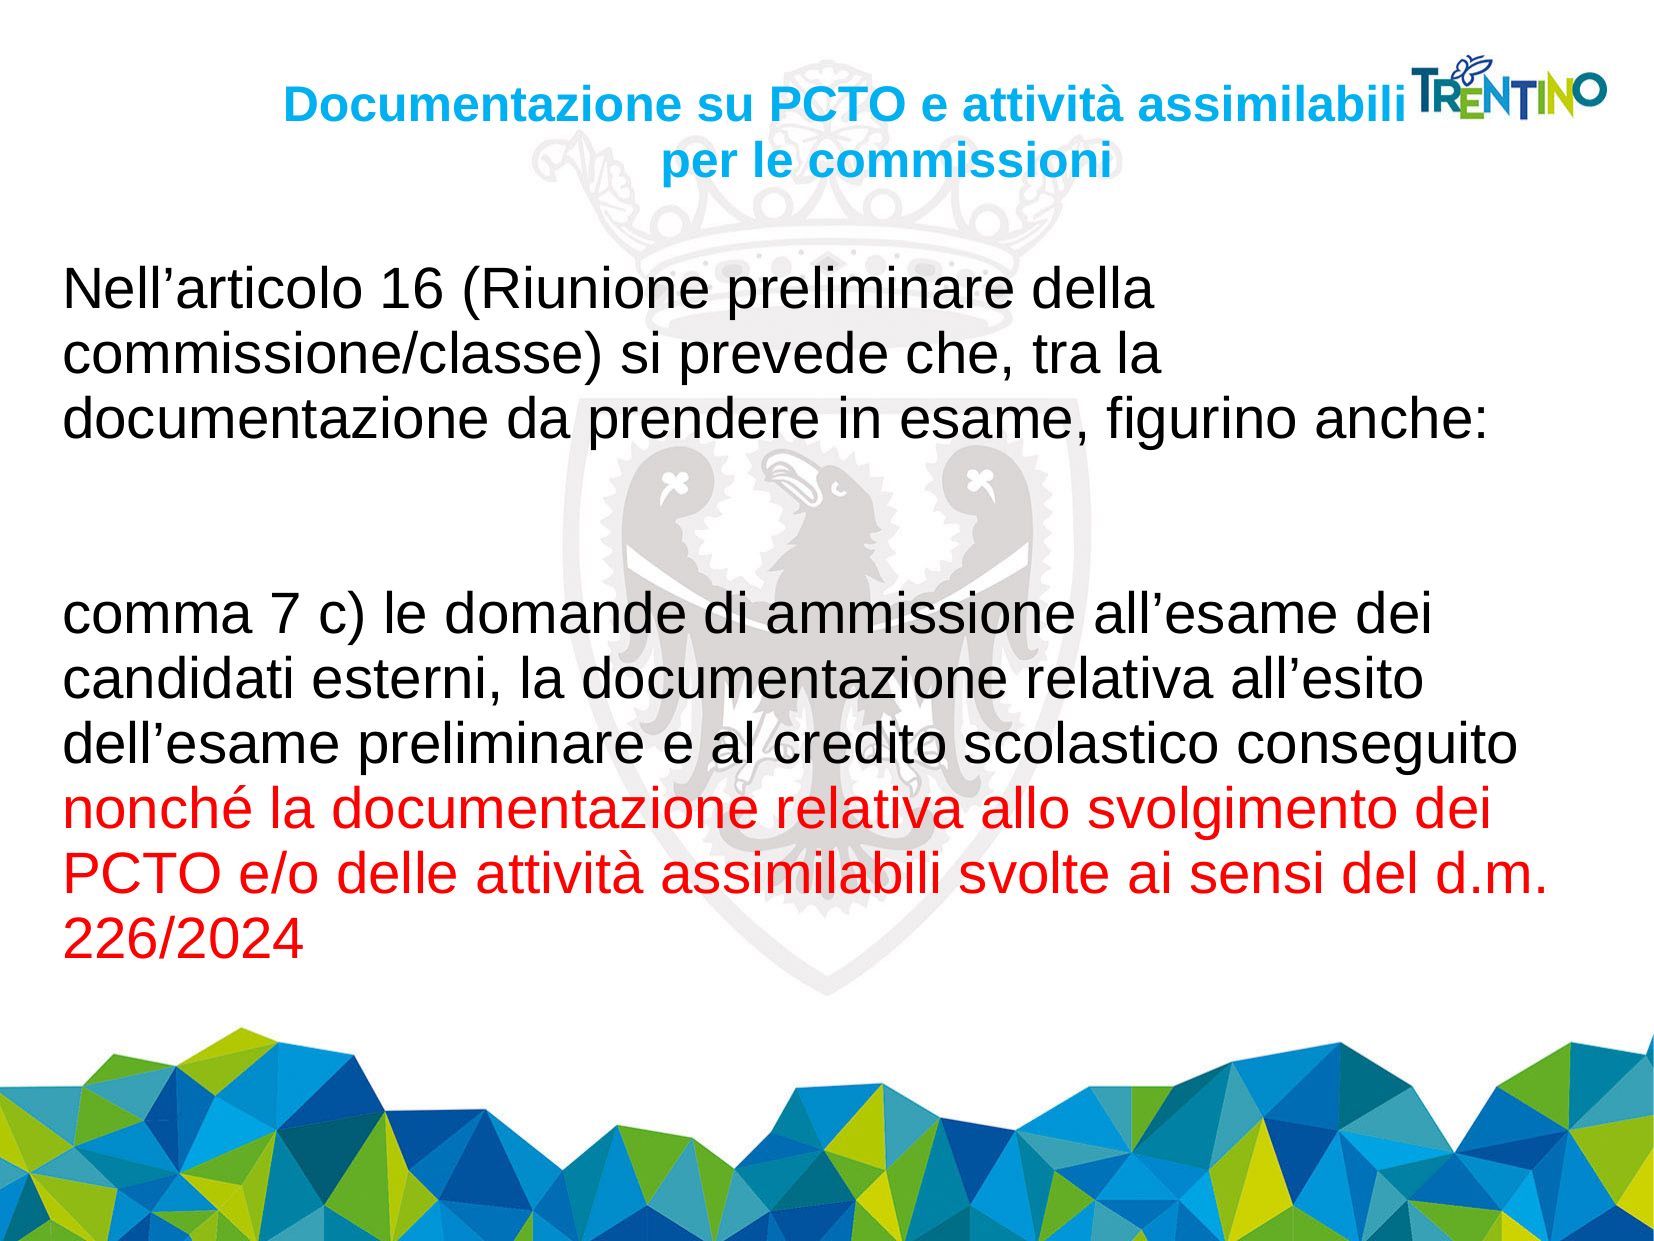

Documentazione su PCTO e attività assimilabili
 per le commissioni
Nell’articolo 16 (Riunione preliminare della commissione/classe) si prevede che, tra la documentazione da prendere in esame, figurino anche:
comma 7 c) le domande di ammissione all’esame dei candidati esterni, la documentazione relativa all’esito dell’esame preliminare e al credito scolastico conseguito nonché la documentazione relativa allo svolgimento dei PCTO e/o delle attività assimilabili svolte ai sensi del d.m. 226/2024